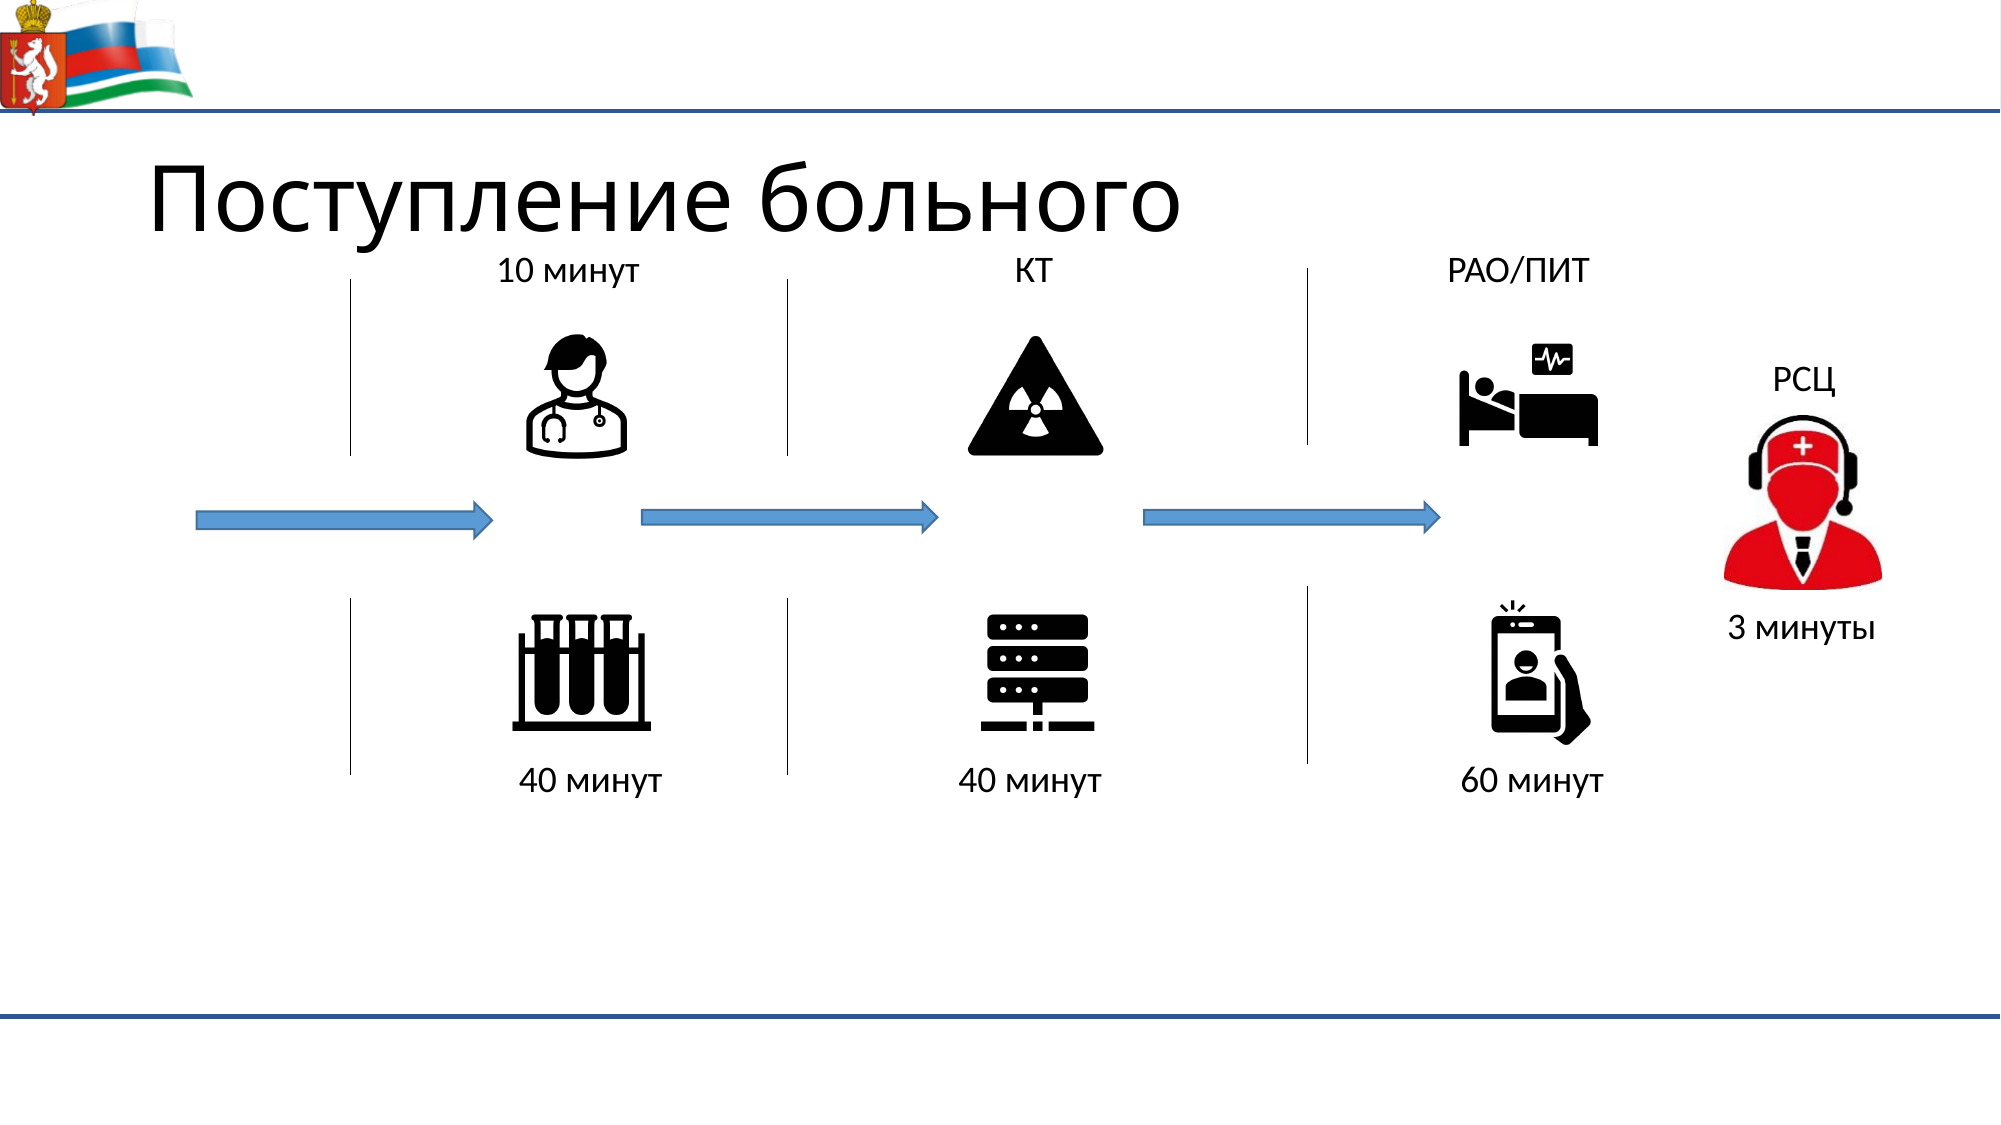

# Поступление больного
10 минут
КТ
РАО/ПИТ
РСЦ
3 минуты
40 минут
40 минут
60 минут